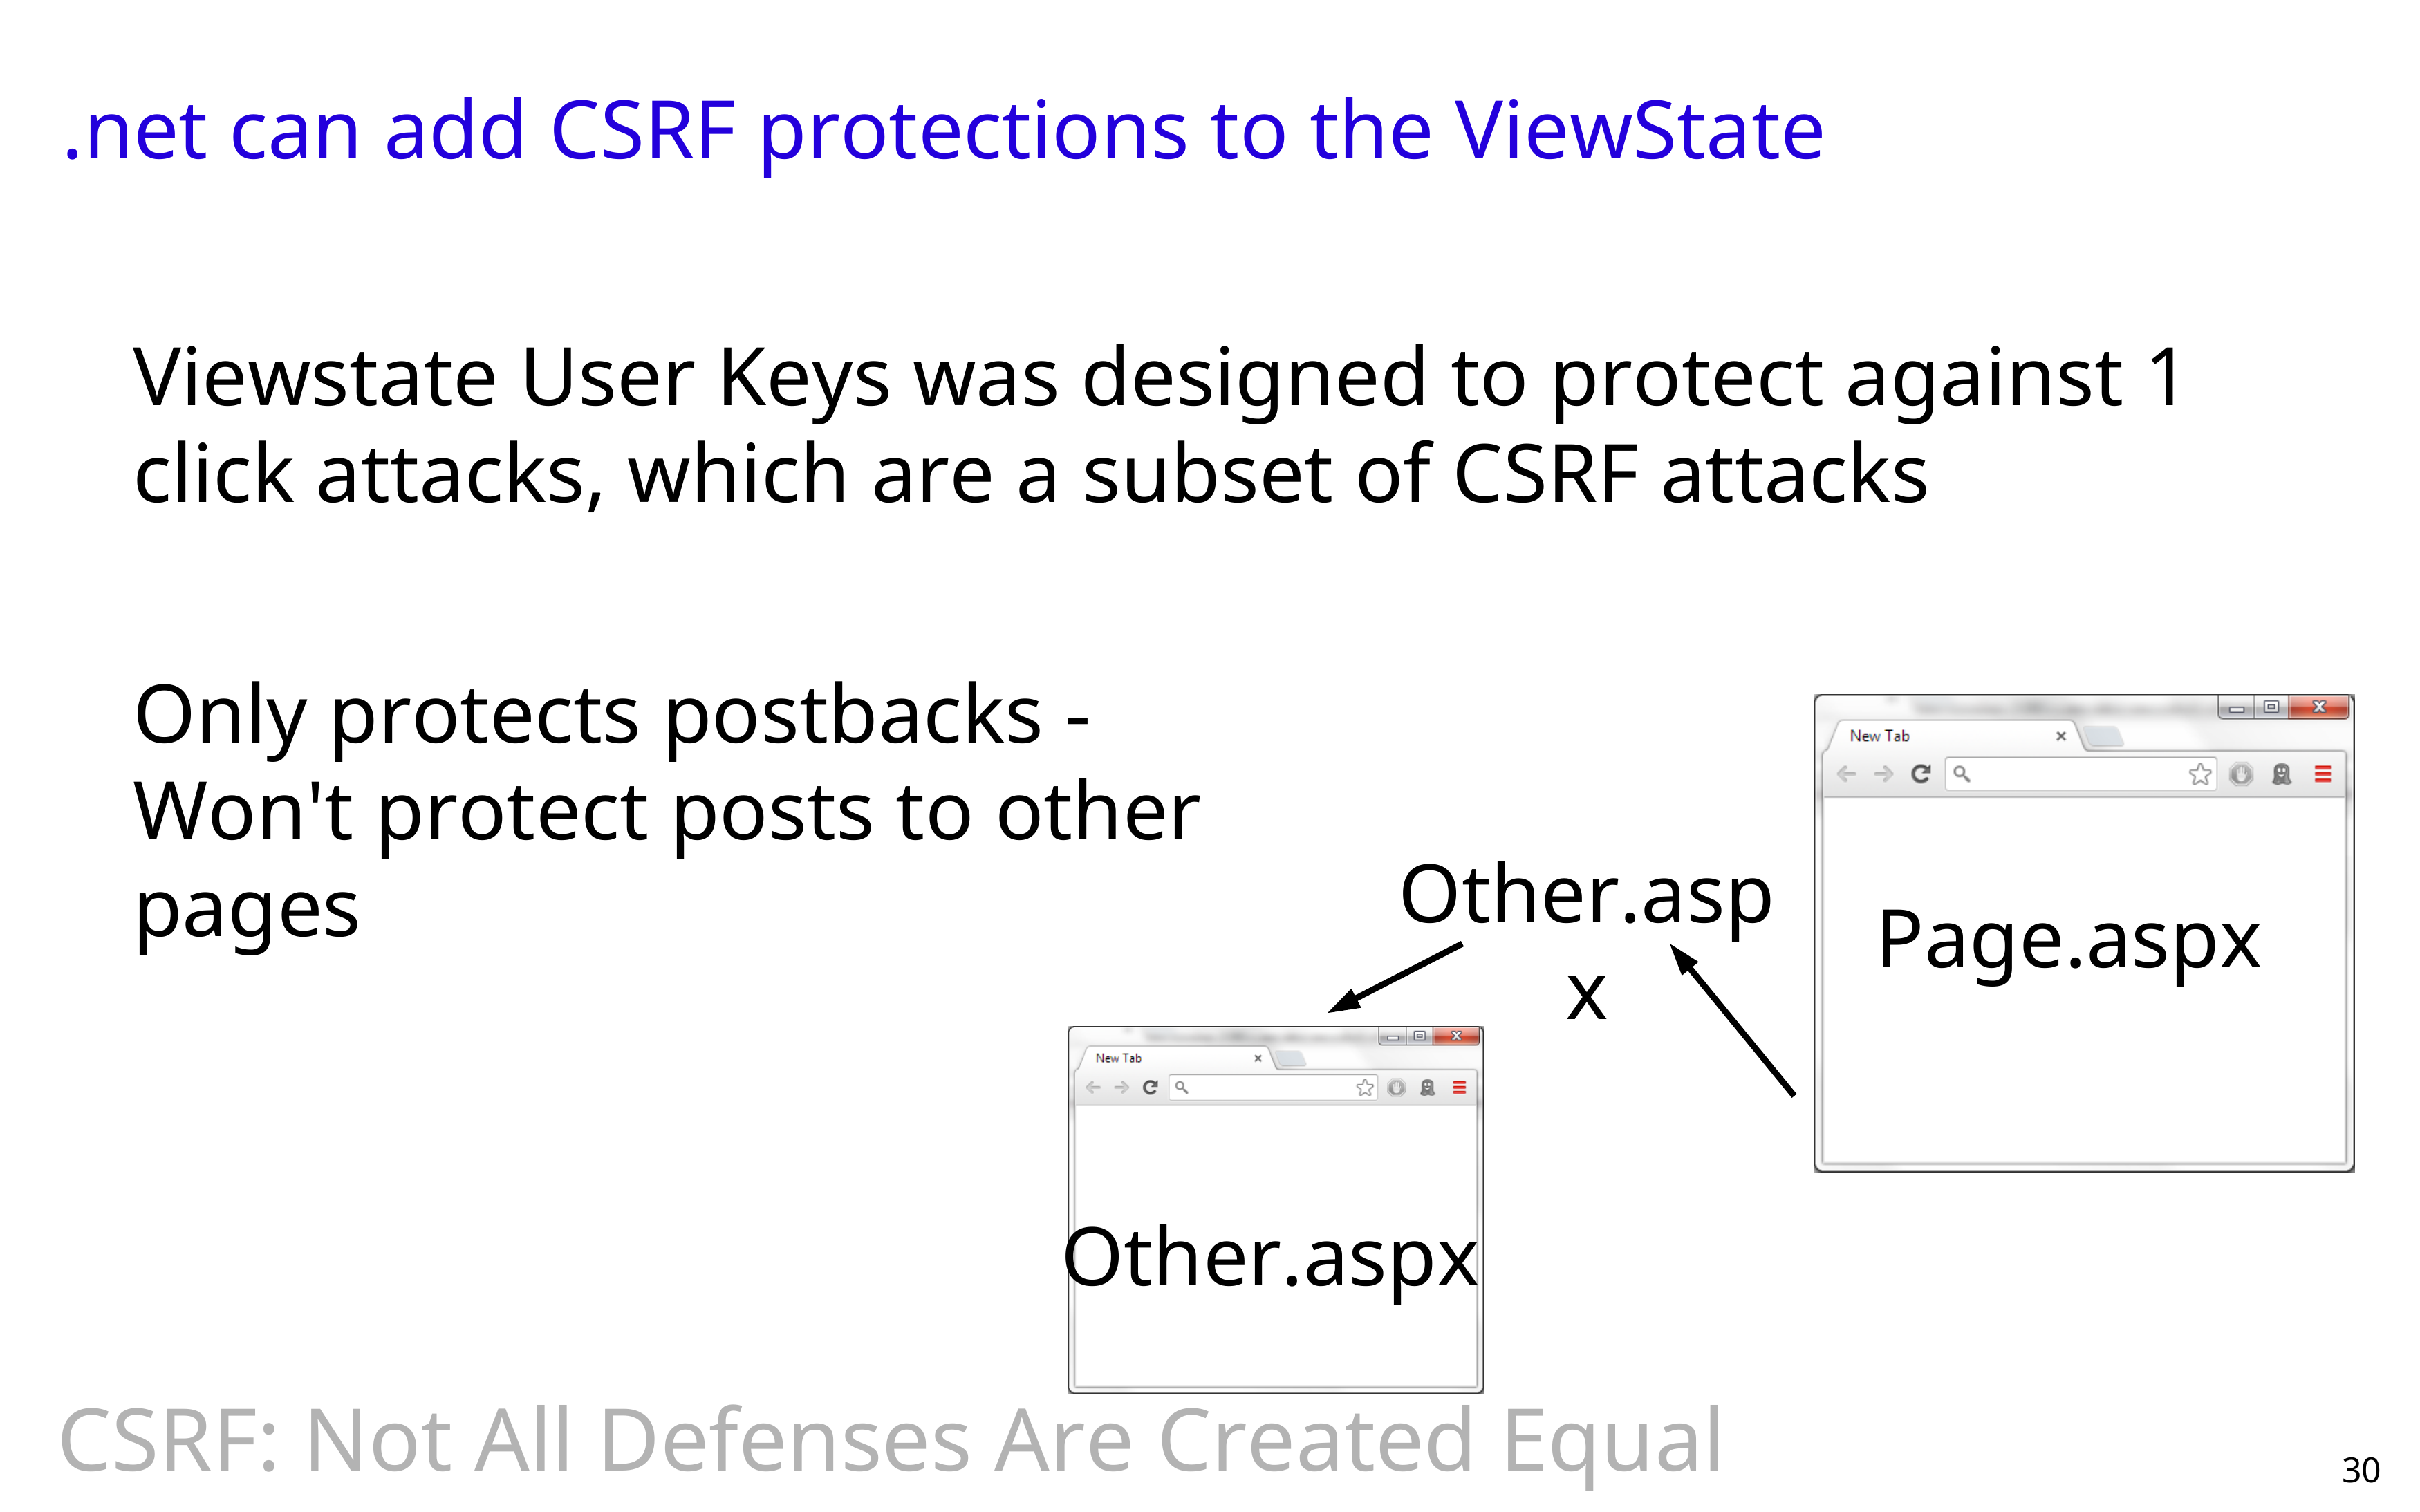

.net can add CSRF protections to the ViewState
Viewstate User Keys was designed to protect against 1 click attacks, which are a subset of CSRF attacks
Only protects postbacks - Won't protect posts to other pages
Other.aspx
Page.aspx
Other.aspx